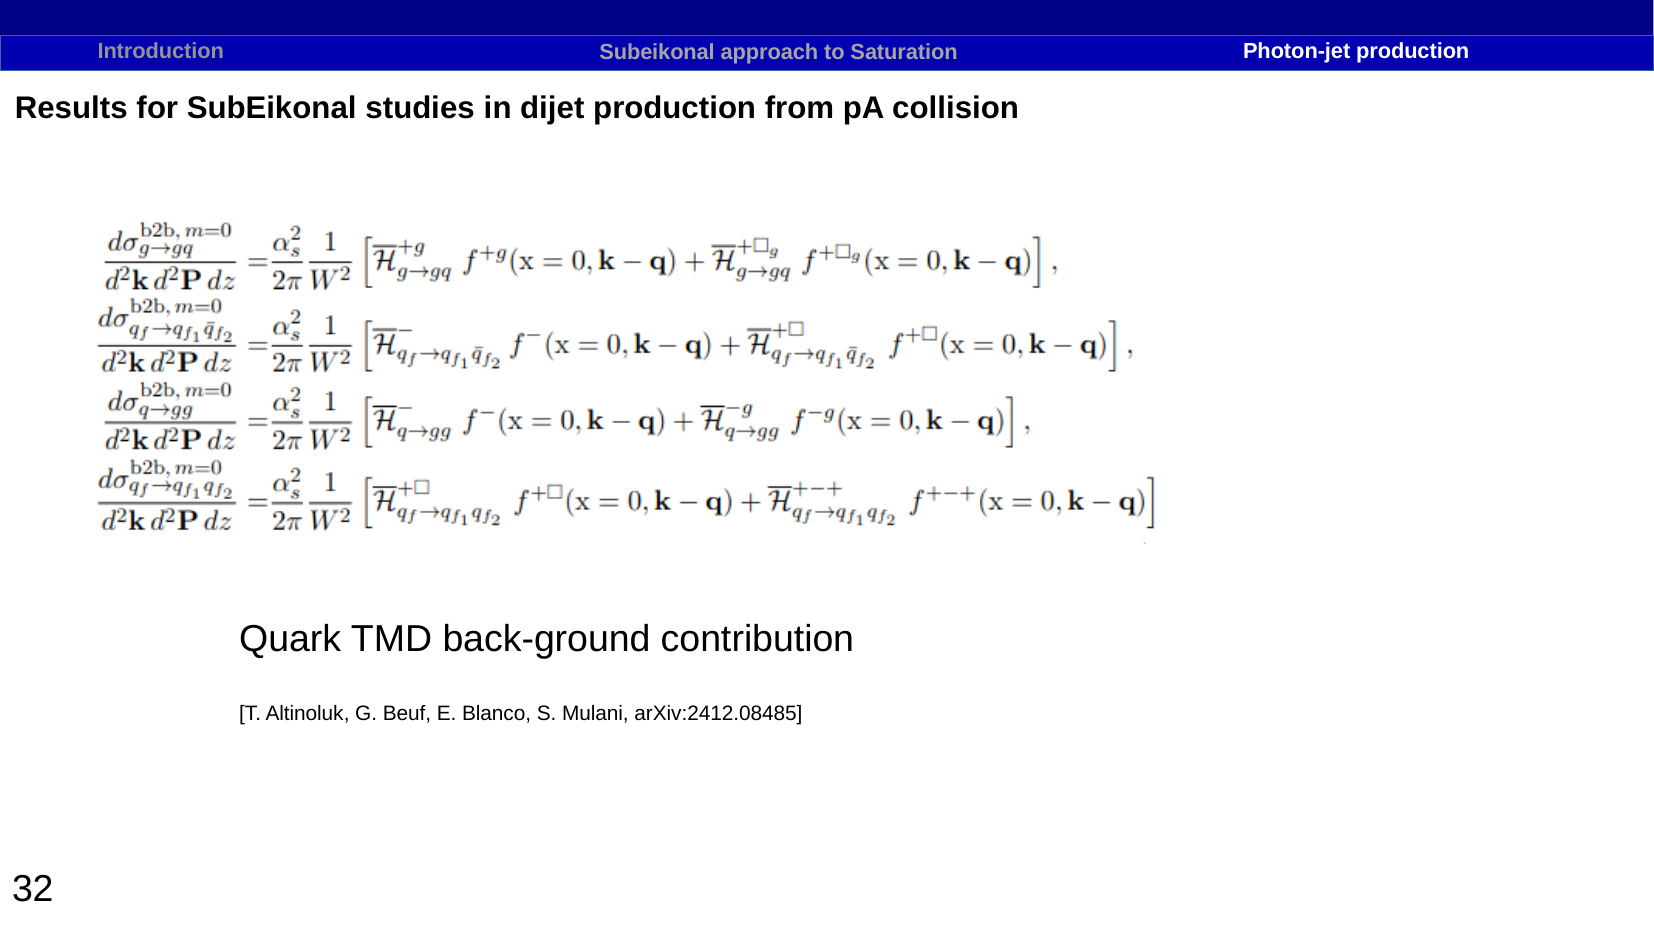

Introduction
Photon-jet production
Subeikonal approach to Saturation
Results for SubEikonal studies in dijet production from pA collision
Quark TMD back-ground contribution
[T. Altinoluk, G. Beuf, E. Blanco, S. Mulani, arXiv:2412.08485]